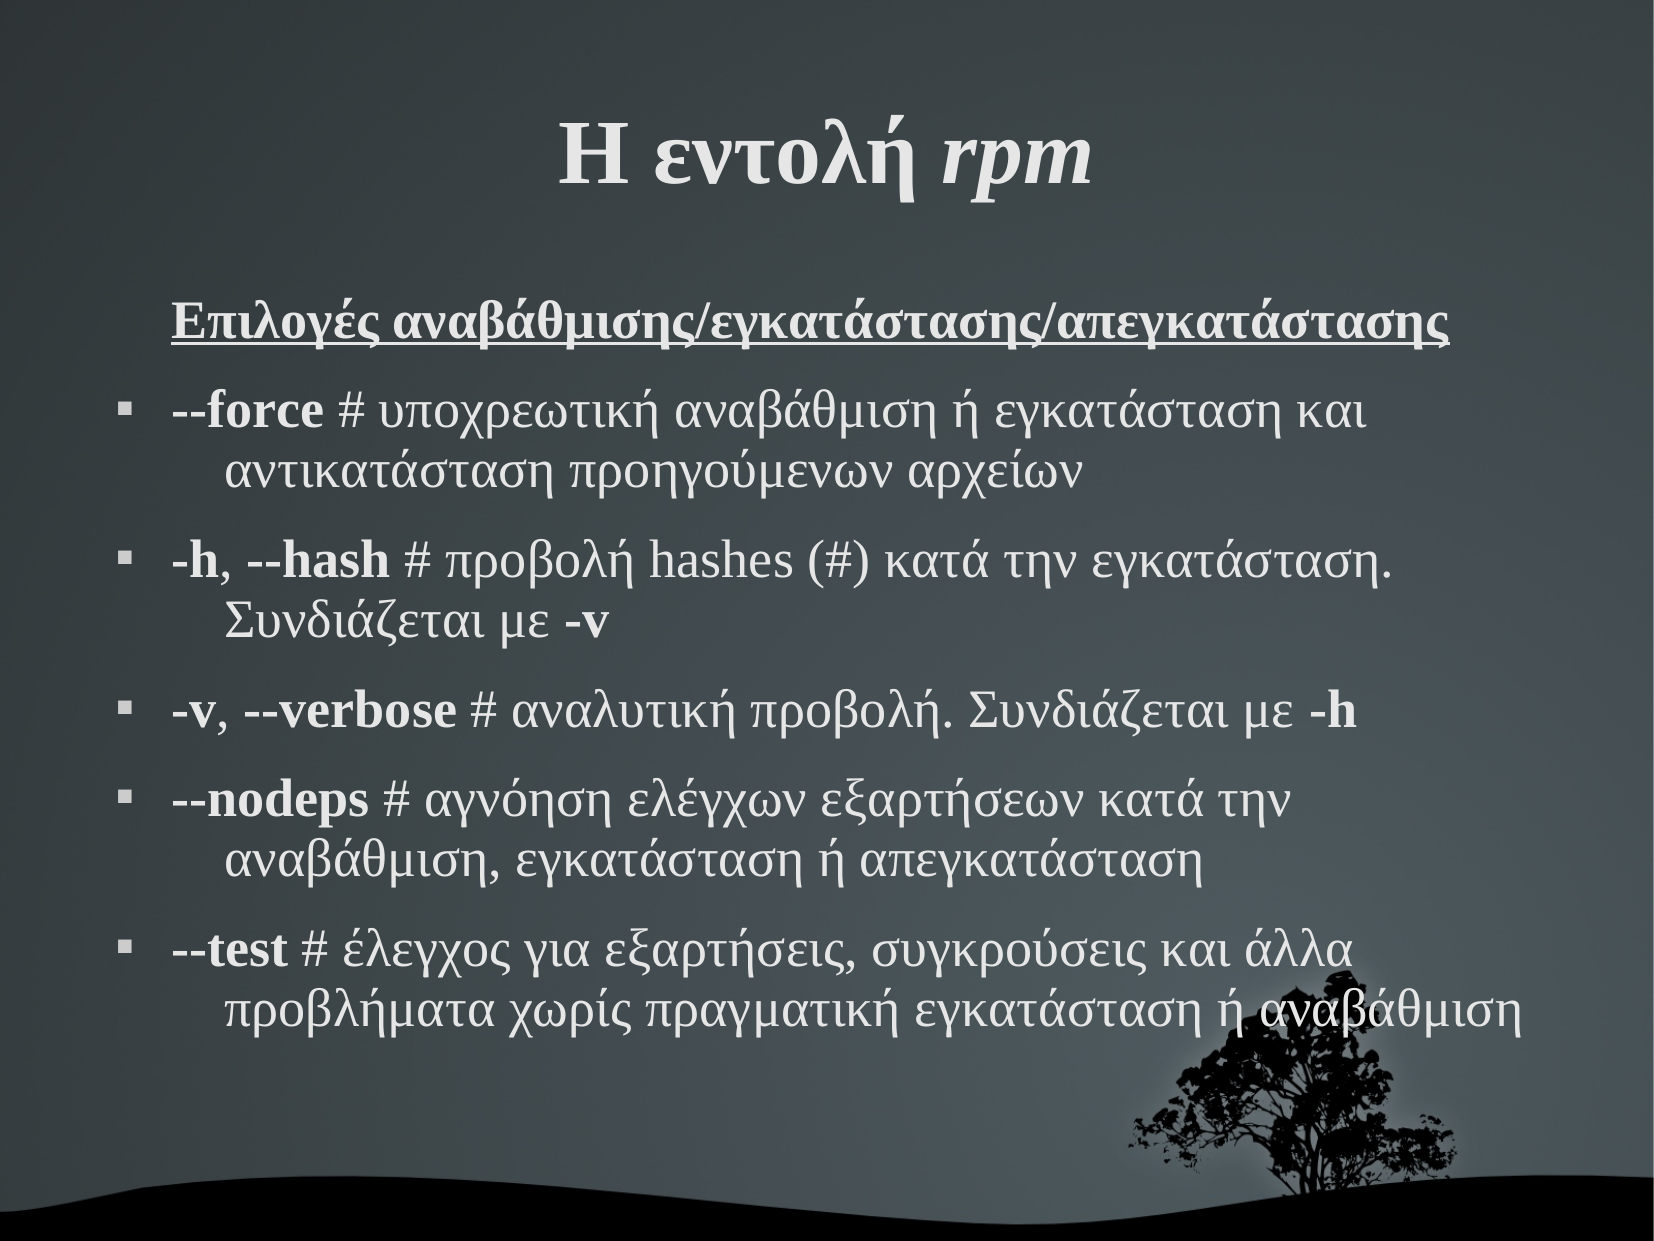

Η εντολή rpm
# Επιλογές αναβάθμισης/εγκατάστασης/απεγκατάστασης
--force # υποχρεωτική αναβάθμιση ή εγκατάσταση και αντικατάσταση προηγούμενων αρχείων
-h, --hash # προβολή hashes (#) κατά την εγκατάσταση. Συνδιάζεται με -v
-v, --verbose # αναλυτική προβολή. Συνδιάζεται με -h
--nodeps # αγνόηση ελέγχων εξαρτήσεων κατά την αναβάθμιση, εγκατάσταση ή απεγκατάσταση
--test # έλεγχος για εξαρτήσεις, συγκρούσεις και άλλα προβλήματα χωρίς πραγματική εγκατάσταση ή αναβάθμιση